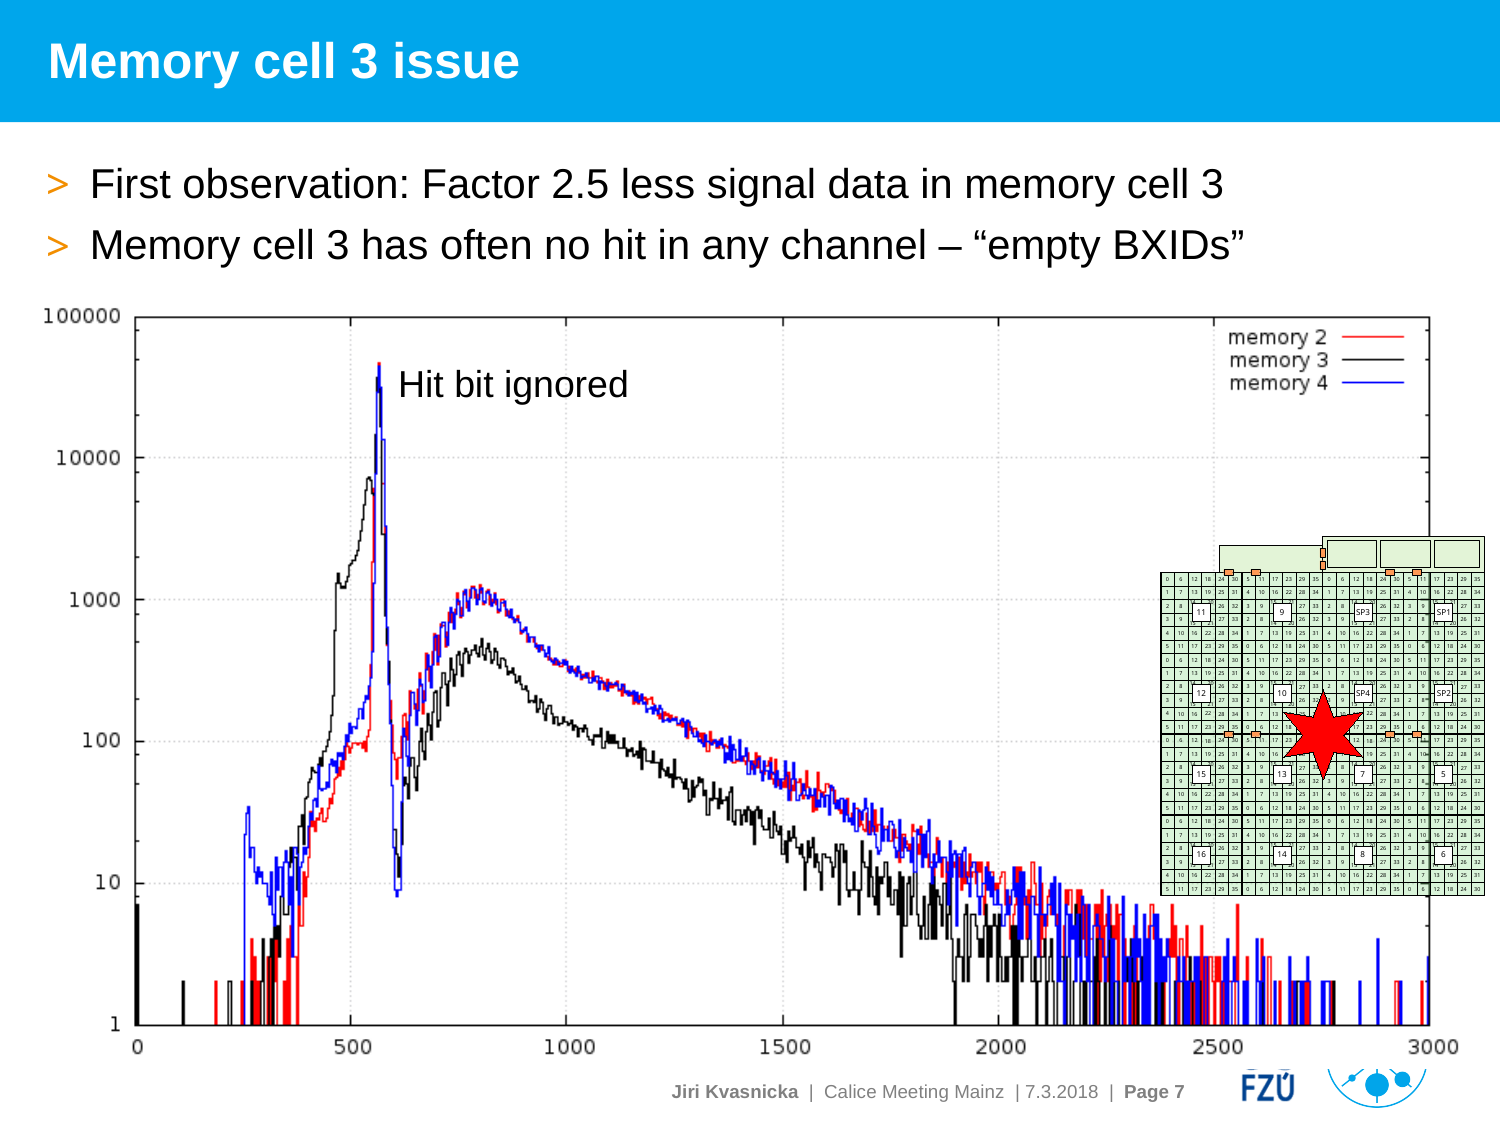

# Memory cell 3 issue
First observation: Factor 2.5 less signal data in memory cell 3
Memory cell 3 has often no hit in any channel – “empty BXIDs”
Hit bit ignored